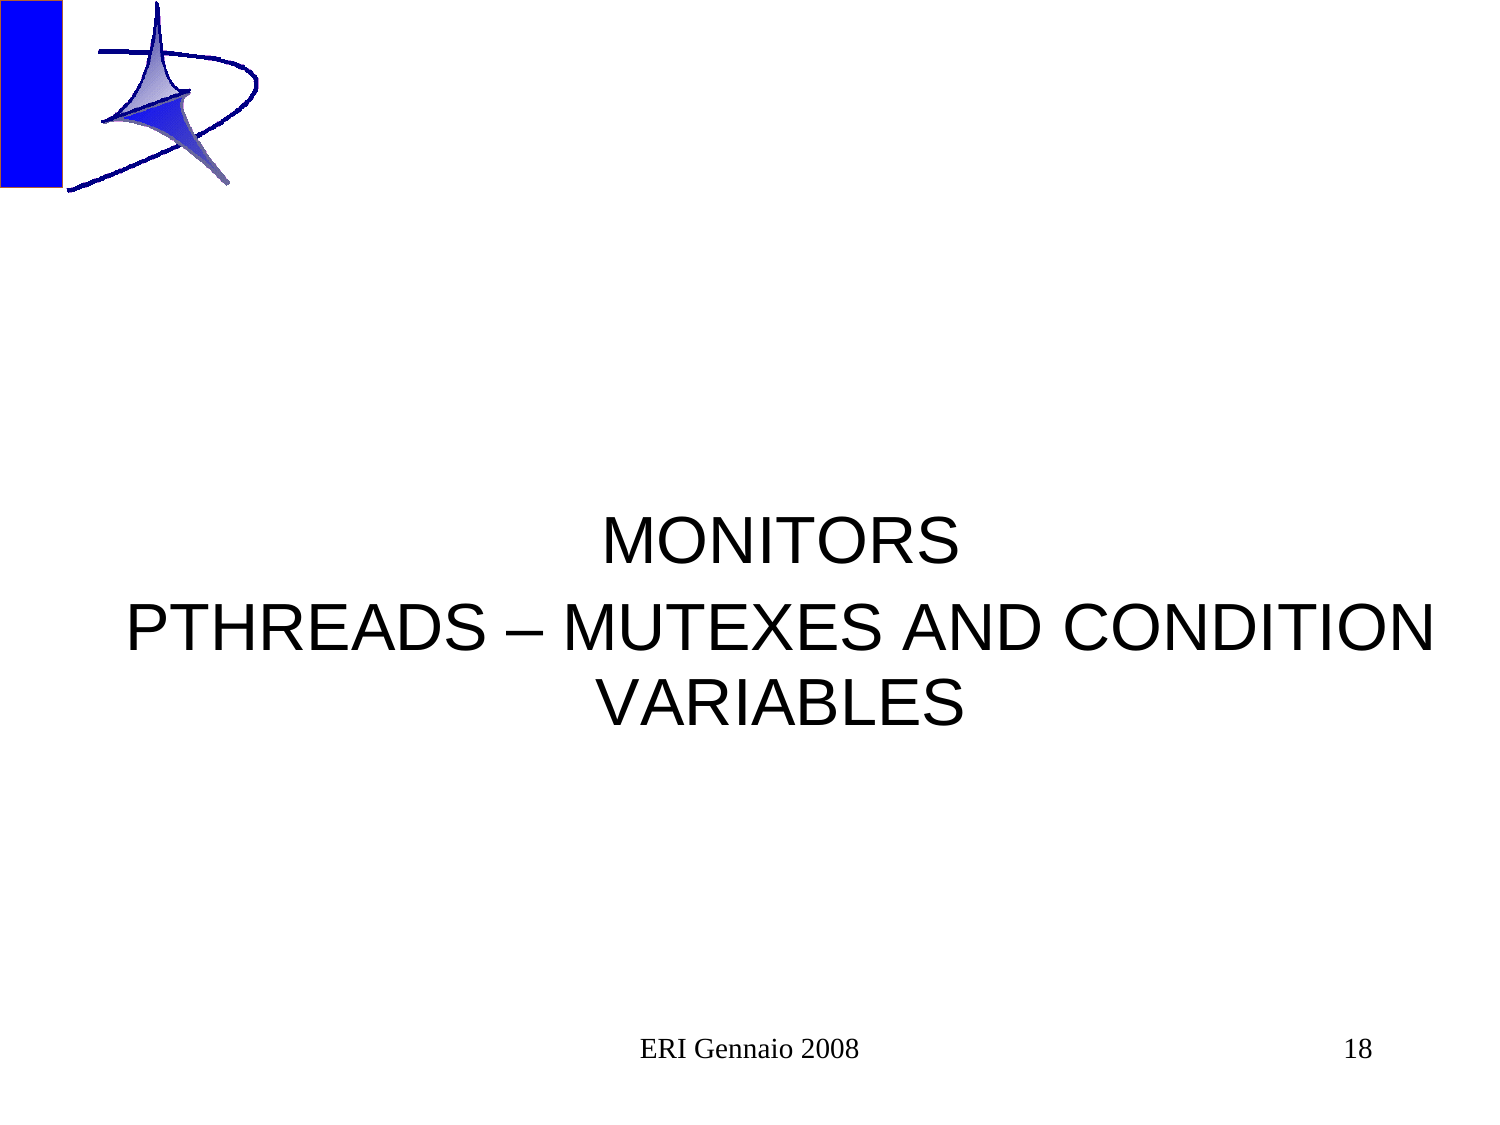

#
MONITORS
PTHREADS – MUTEXES AND CONDITION VARIABLES
ERI Gennaio 2008
18